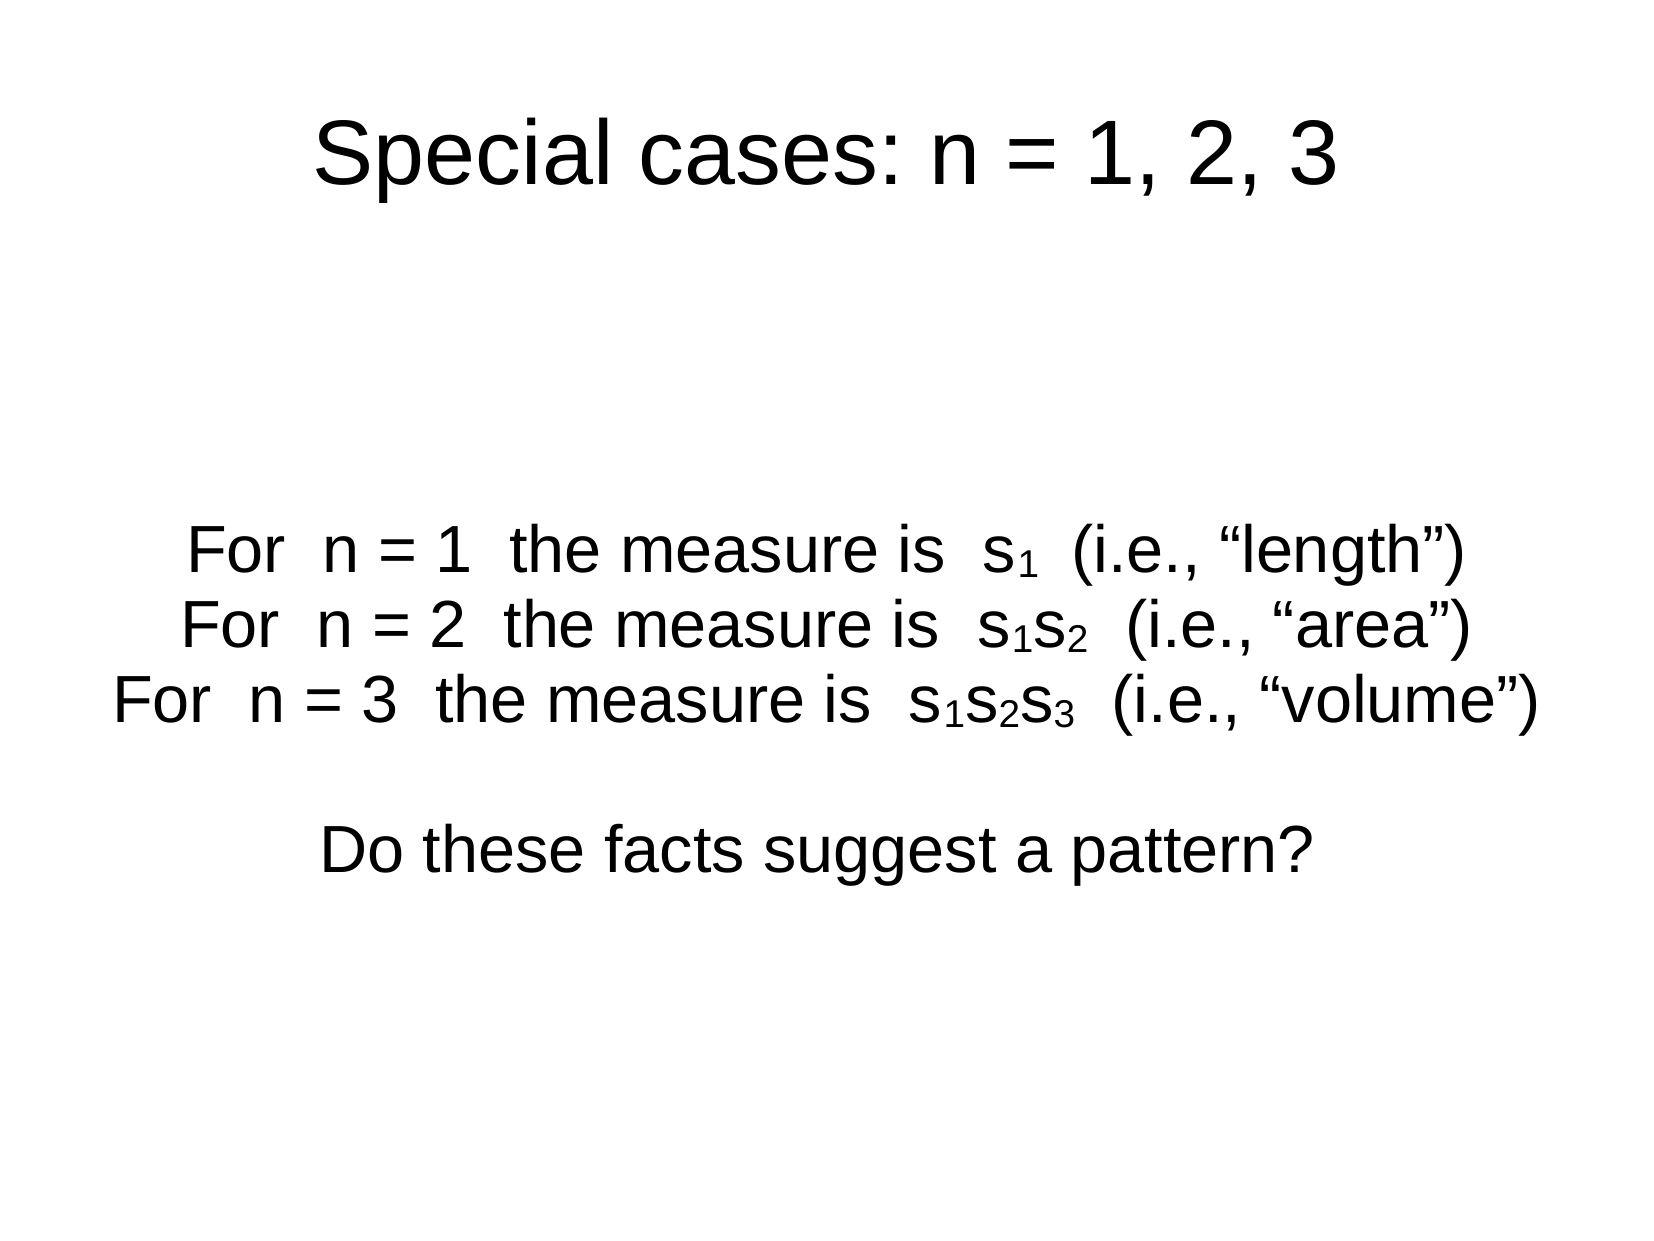

# Special cases: n = 1, 2, 3
For n = 1 the measure is s1 (i.e., “length”)
For n = 2 the measure is s1s2 (i.e., “area”)
For n = 3 the measure is s1s2s3 (i.e., “volume”)
Do these facts suggest a pattern?